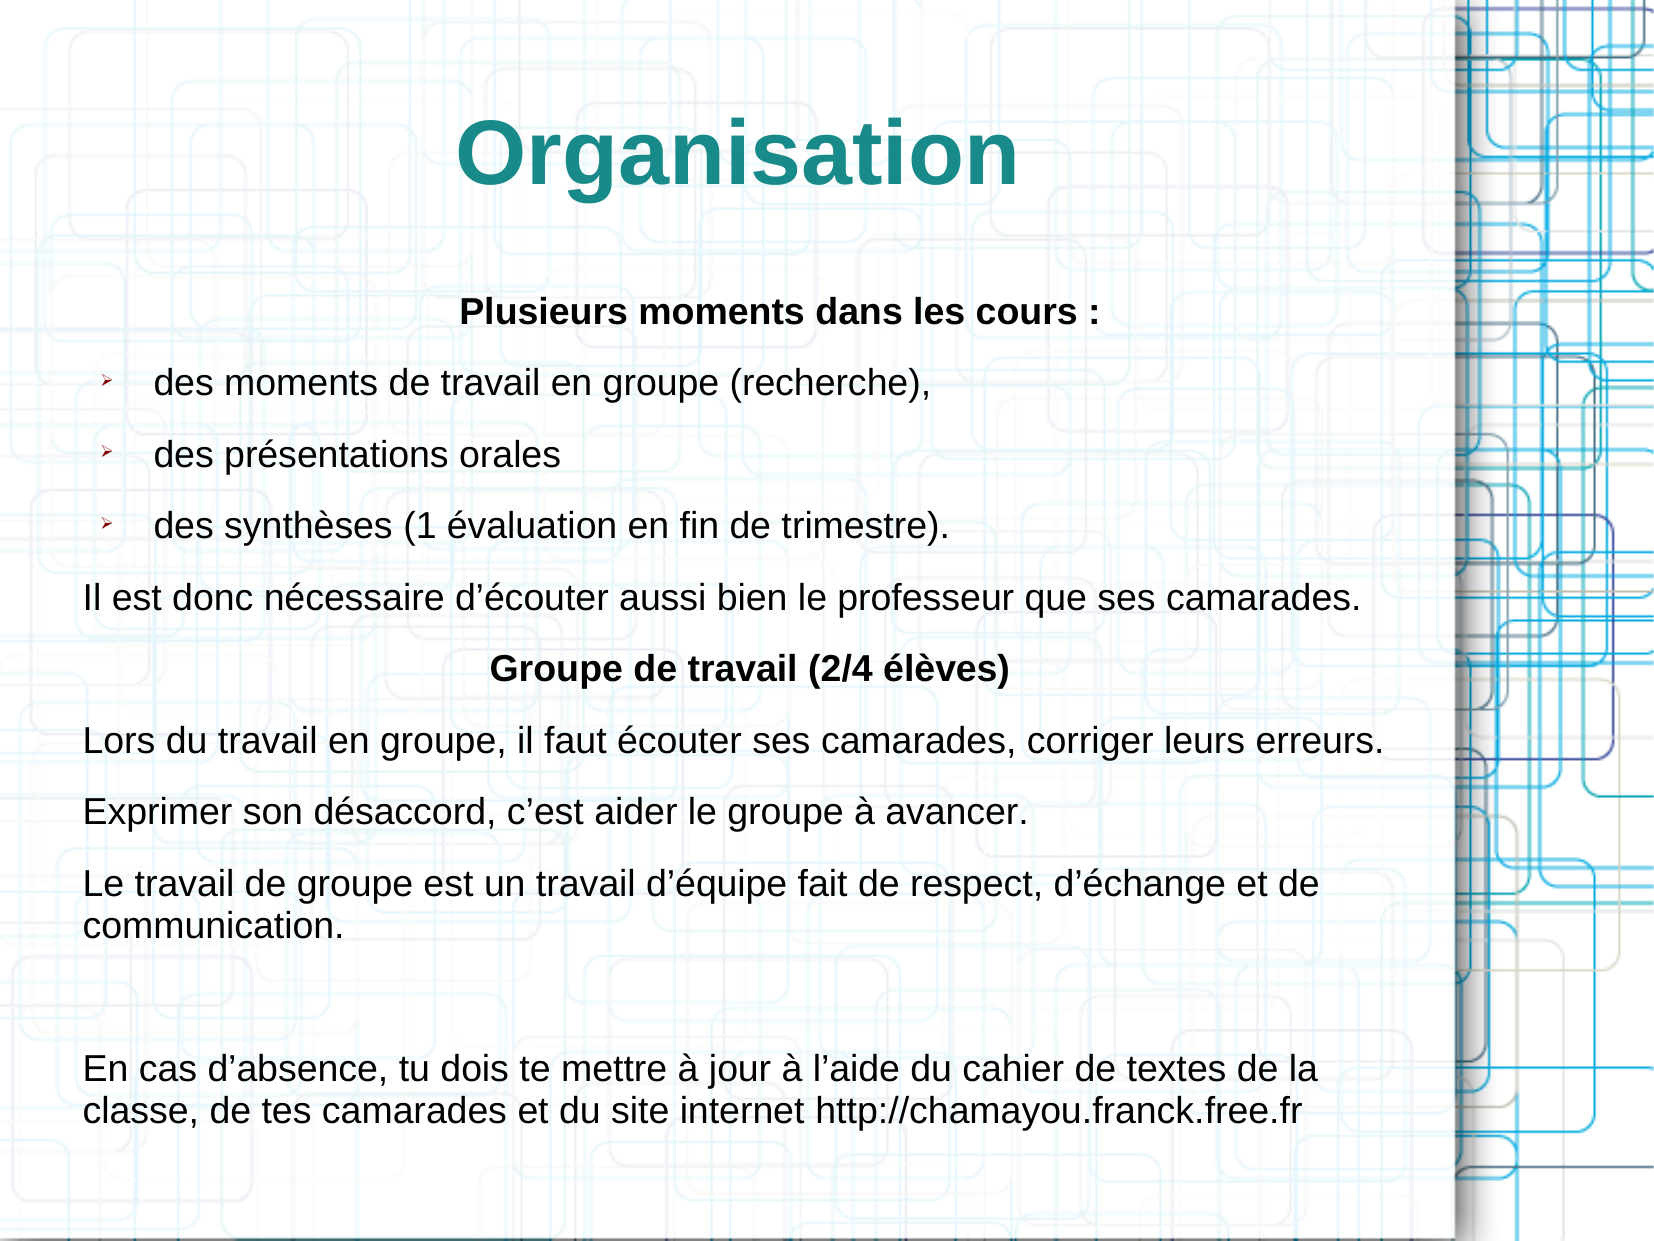

# Organisation
Plusieurs moments dans les cours :
des moments de travail en groupe (recherche),
des présentations orales
des synthèses (1 évaluation en fin de trimestre).
Il est donc nécessaire d’écouter aussi bien le professeur que ses camarades.
Groupe de travail (2/4 élèves)
Lors du travail en groupe, il faut écouter ses camarades, corriger leurs erreurs.
Exprimer son désaccord, c’est aider le groupe à avancer.
Le travail de groupe est un travail d’équipe fait de respect, d’échange et de communication.
En cas d’absence, tu dois te mettre à jour à l’aide du cahier de textes de la classe, de tes camarades et du site internet http://chamayou.franck.free.fr